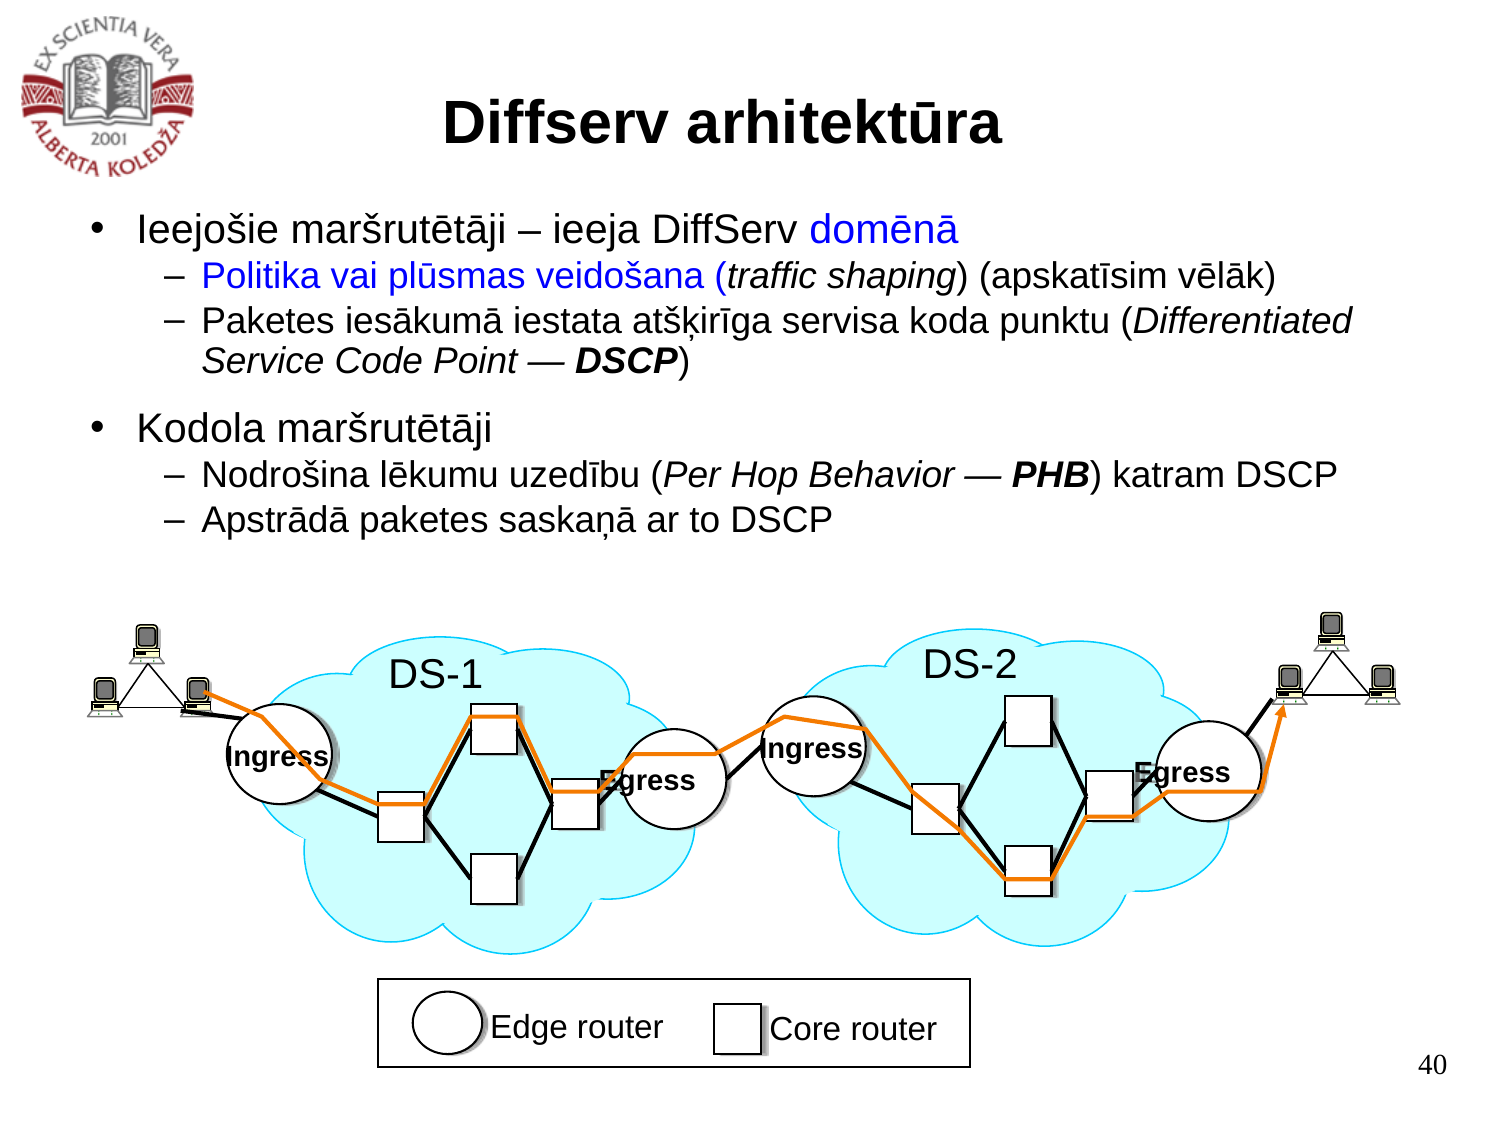

# Diffserv arhitektūra
Ieejošie maršrutētāji – ieeja DiffServ domēnā
Politika vai plūsmas veidošana (traffic shaping) (apskatīsim vēlāk)
Paketes iesākumā iestata atšķirīga servisa koda punktu (Differentiated Service Code Point — DSCP)
Kodola maršrutētāji
Nodrošina lēkumu uzedību (Per Hop Behavior — PHB) katram DSCP
Apstrādā paketes saskaņā ar to DSCP
DS-2
DS-1
Egress
Ingress
Egress
Ingress
Edge router
Core router